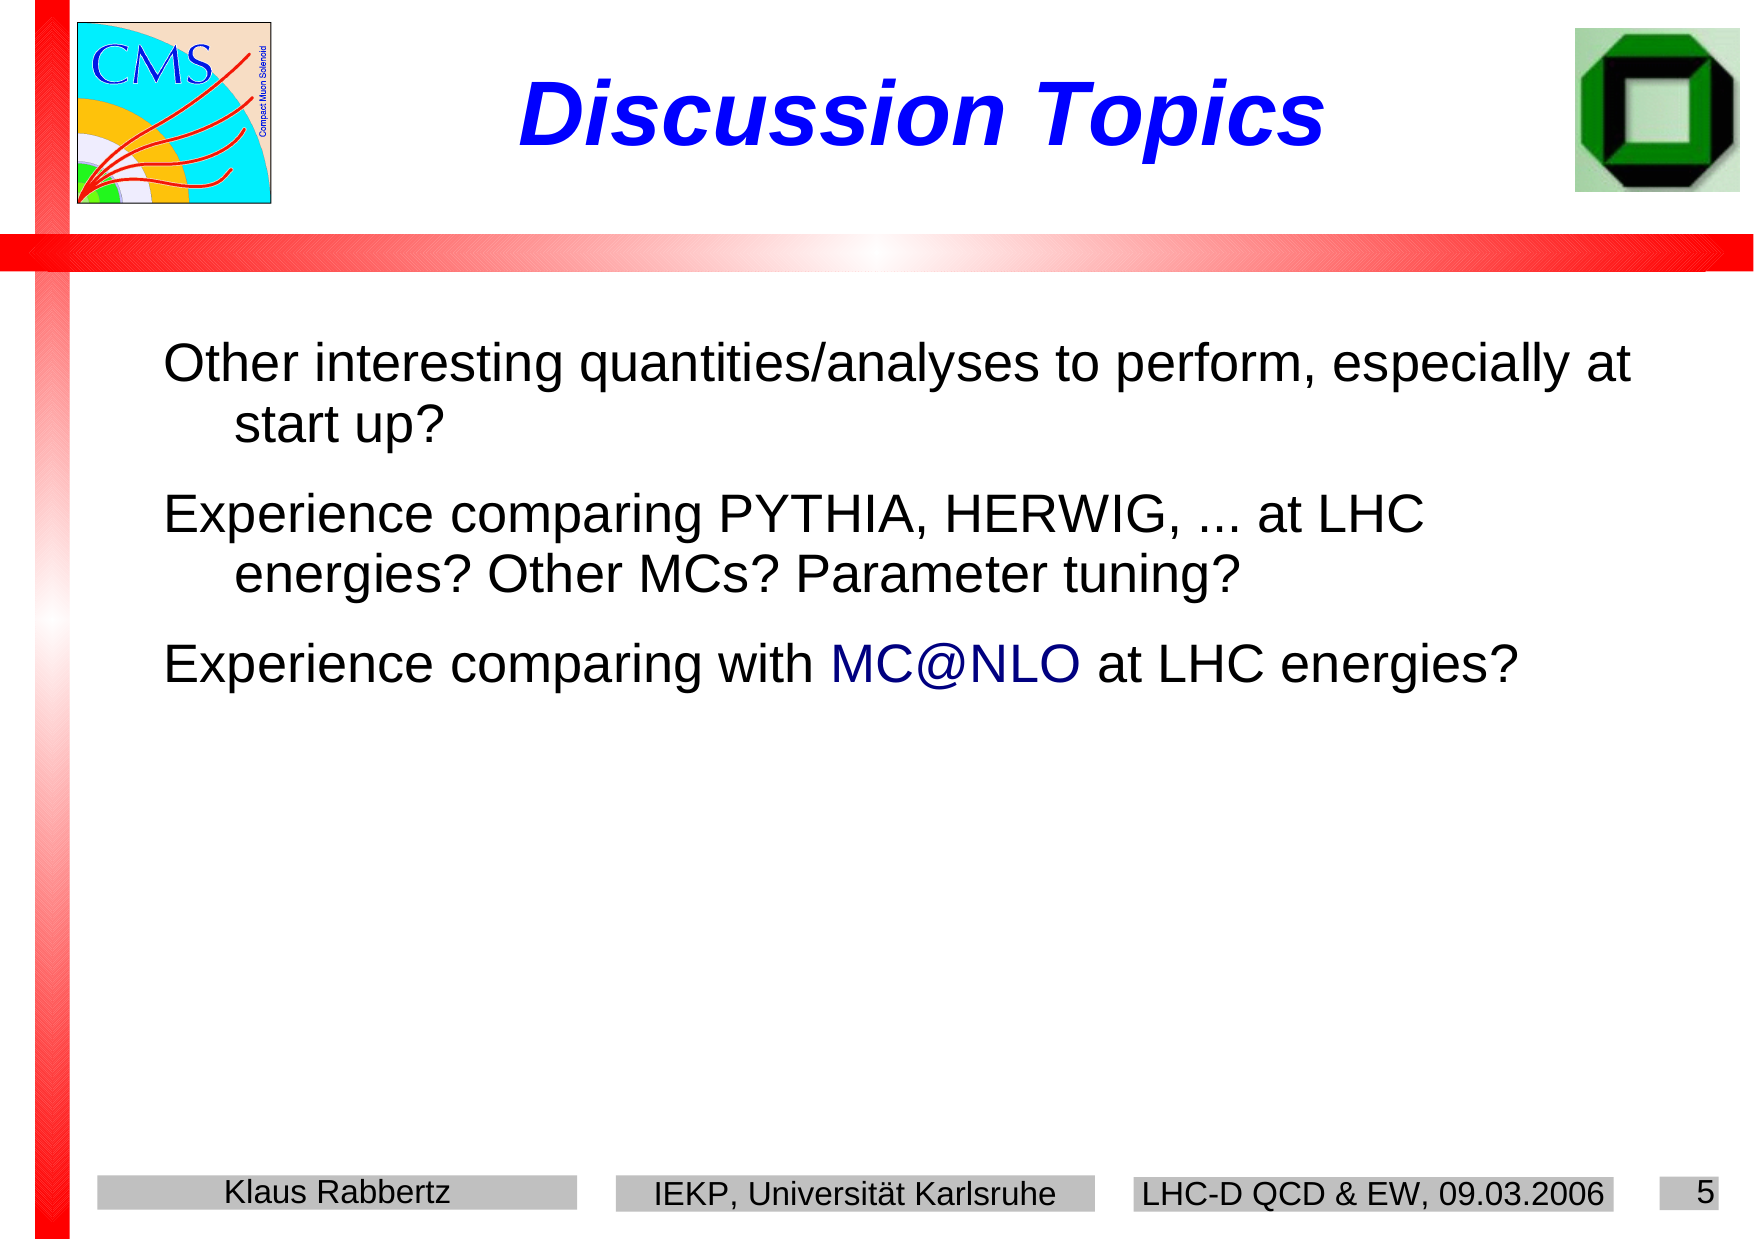

# Discussion Topics
Other interesting quantities/analyses to perform, especially at start up?
Experience comparing PYTHIA, HERWIG, ... at LHC energies? Other MCs? Parameter tuning?
Experience comparing with MC@NLO at LHC energies?